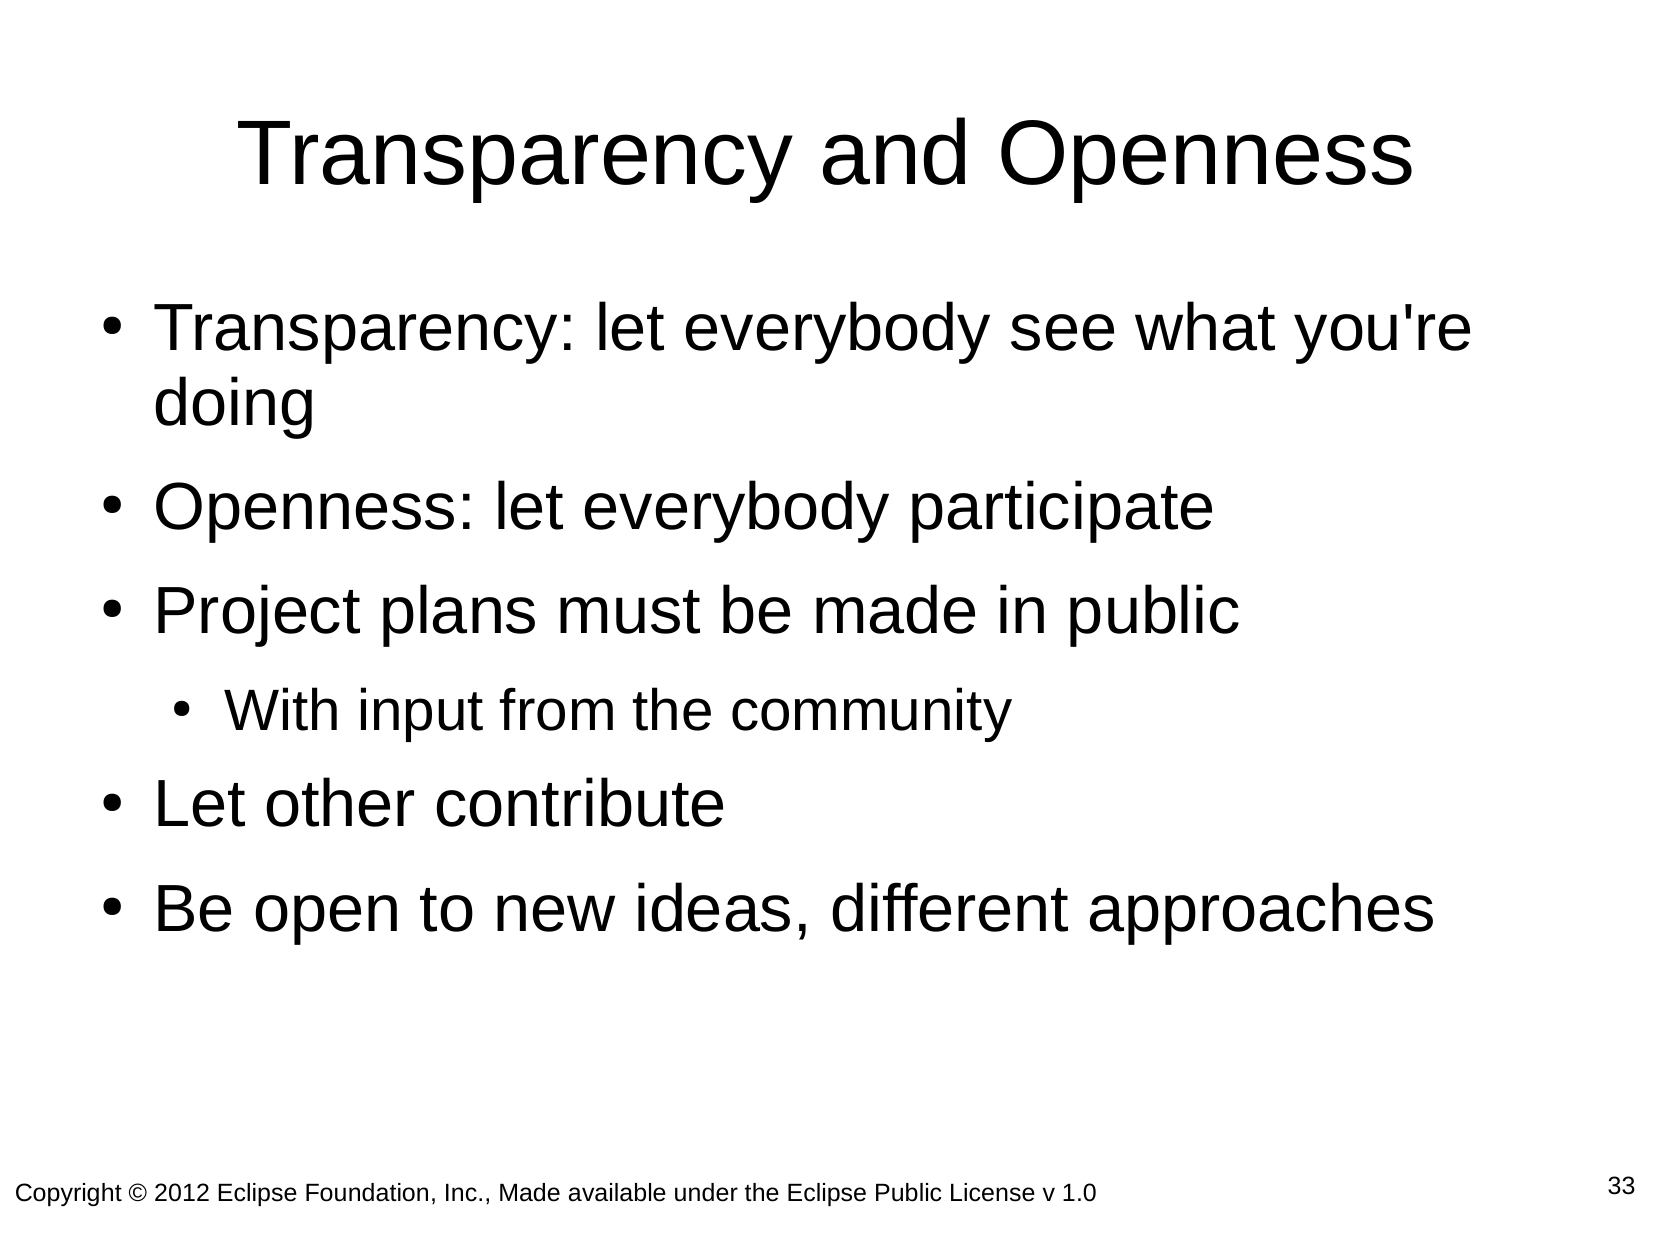

# Transparency and Openness
Transparency: let everybody see what you're doing
Openness: let everybody participate
Project plans must be made in public
With input from the community
Let other contribute
Be open to new ideas, different approaches
33